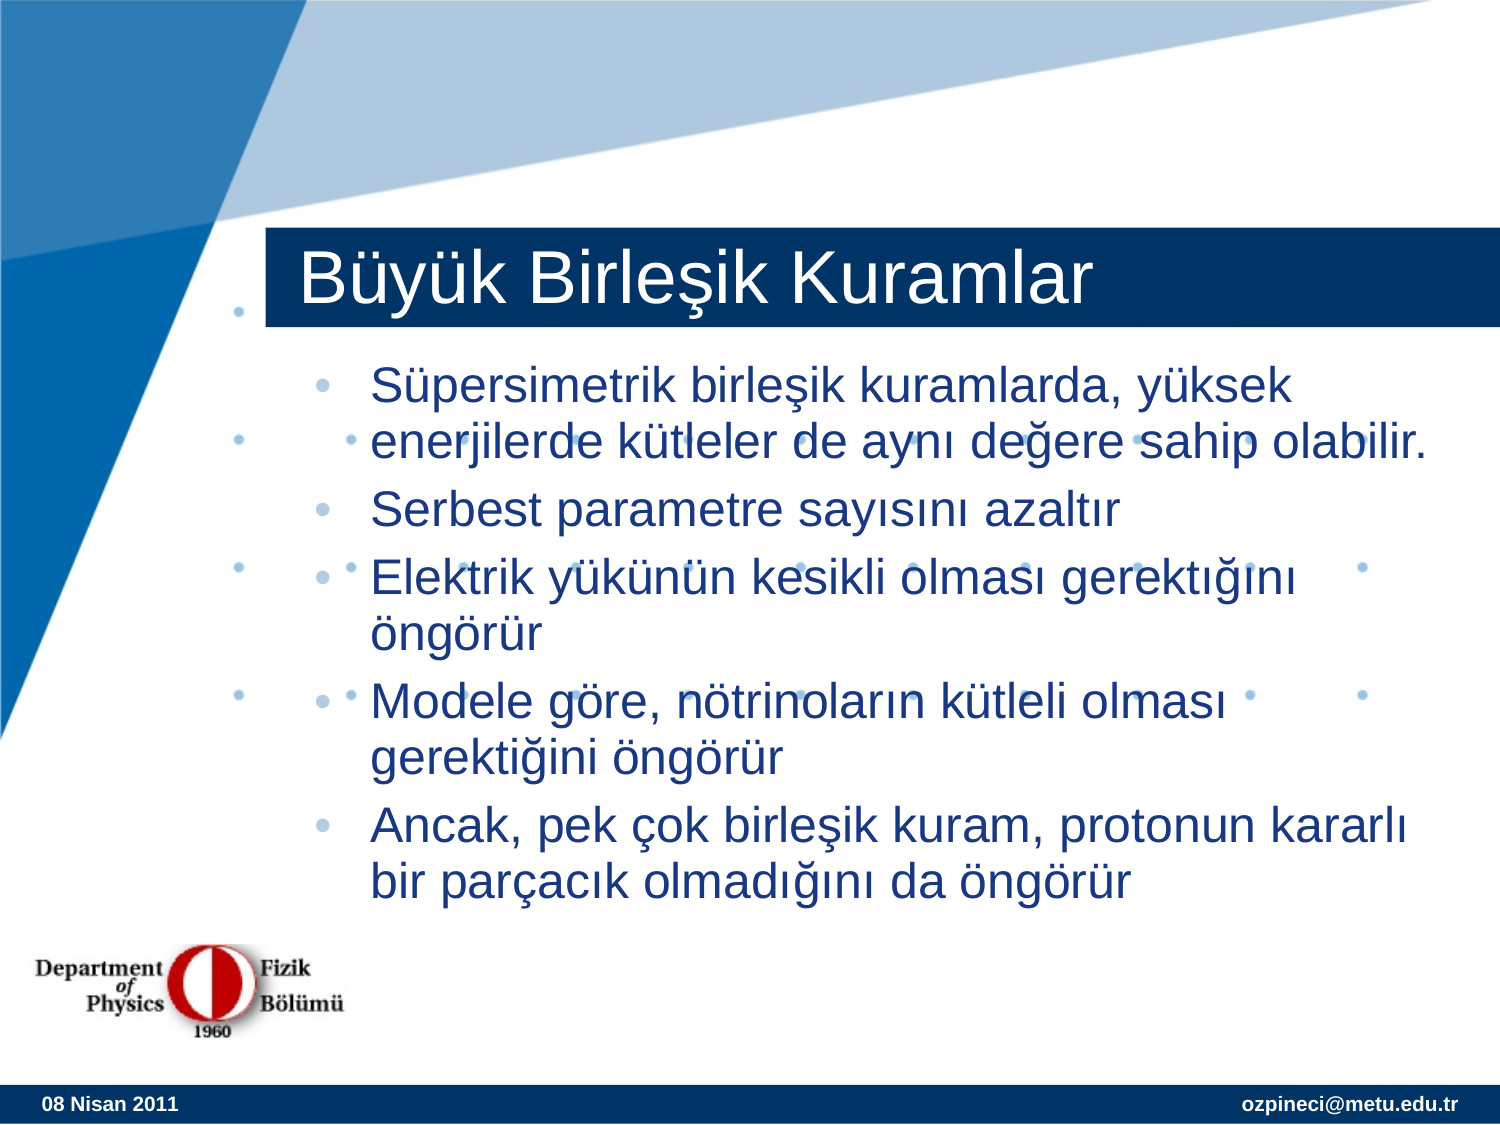

# Büyük Birleşik Kuramlar
Süpersimetrik birleşik kuramlarda, yüksek enerjilerde kütleler de aynı değere sahip olabilir.
Serbest parametre sayısını azaltır
Elektrik yükünün kesikli olması gerektığını öngörür
Modele göre, nötrinoların kütleli olması gerektiğini öngörür
Ancak, pek çok birleşik kuram, protonun kararlı bir parçacık olmadığını da öngörür